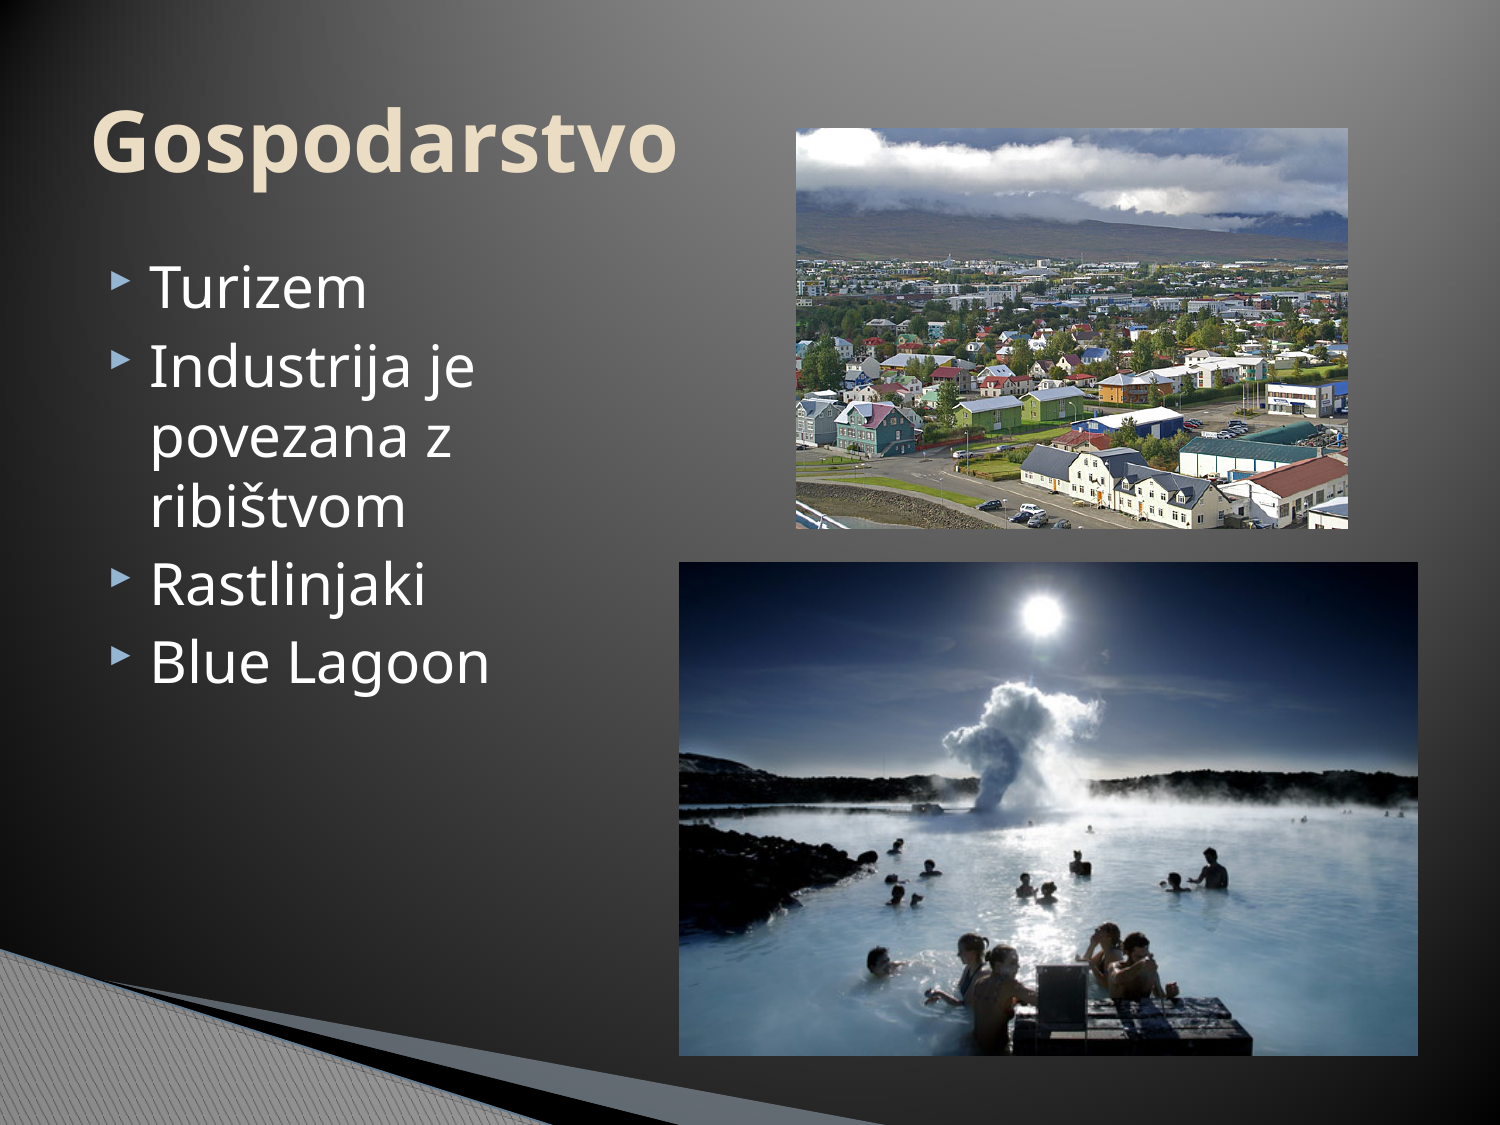

Gospodarstvo
# Turizem
Industrija je povezana z ribištvom
Rastlinjaki
Blue Lagoon